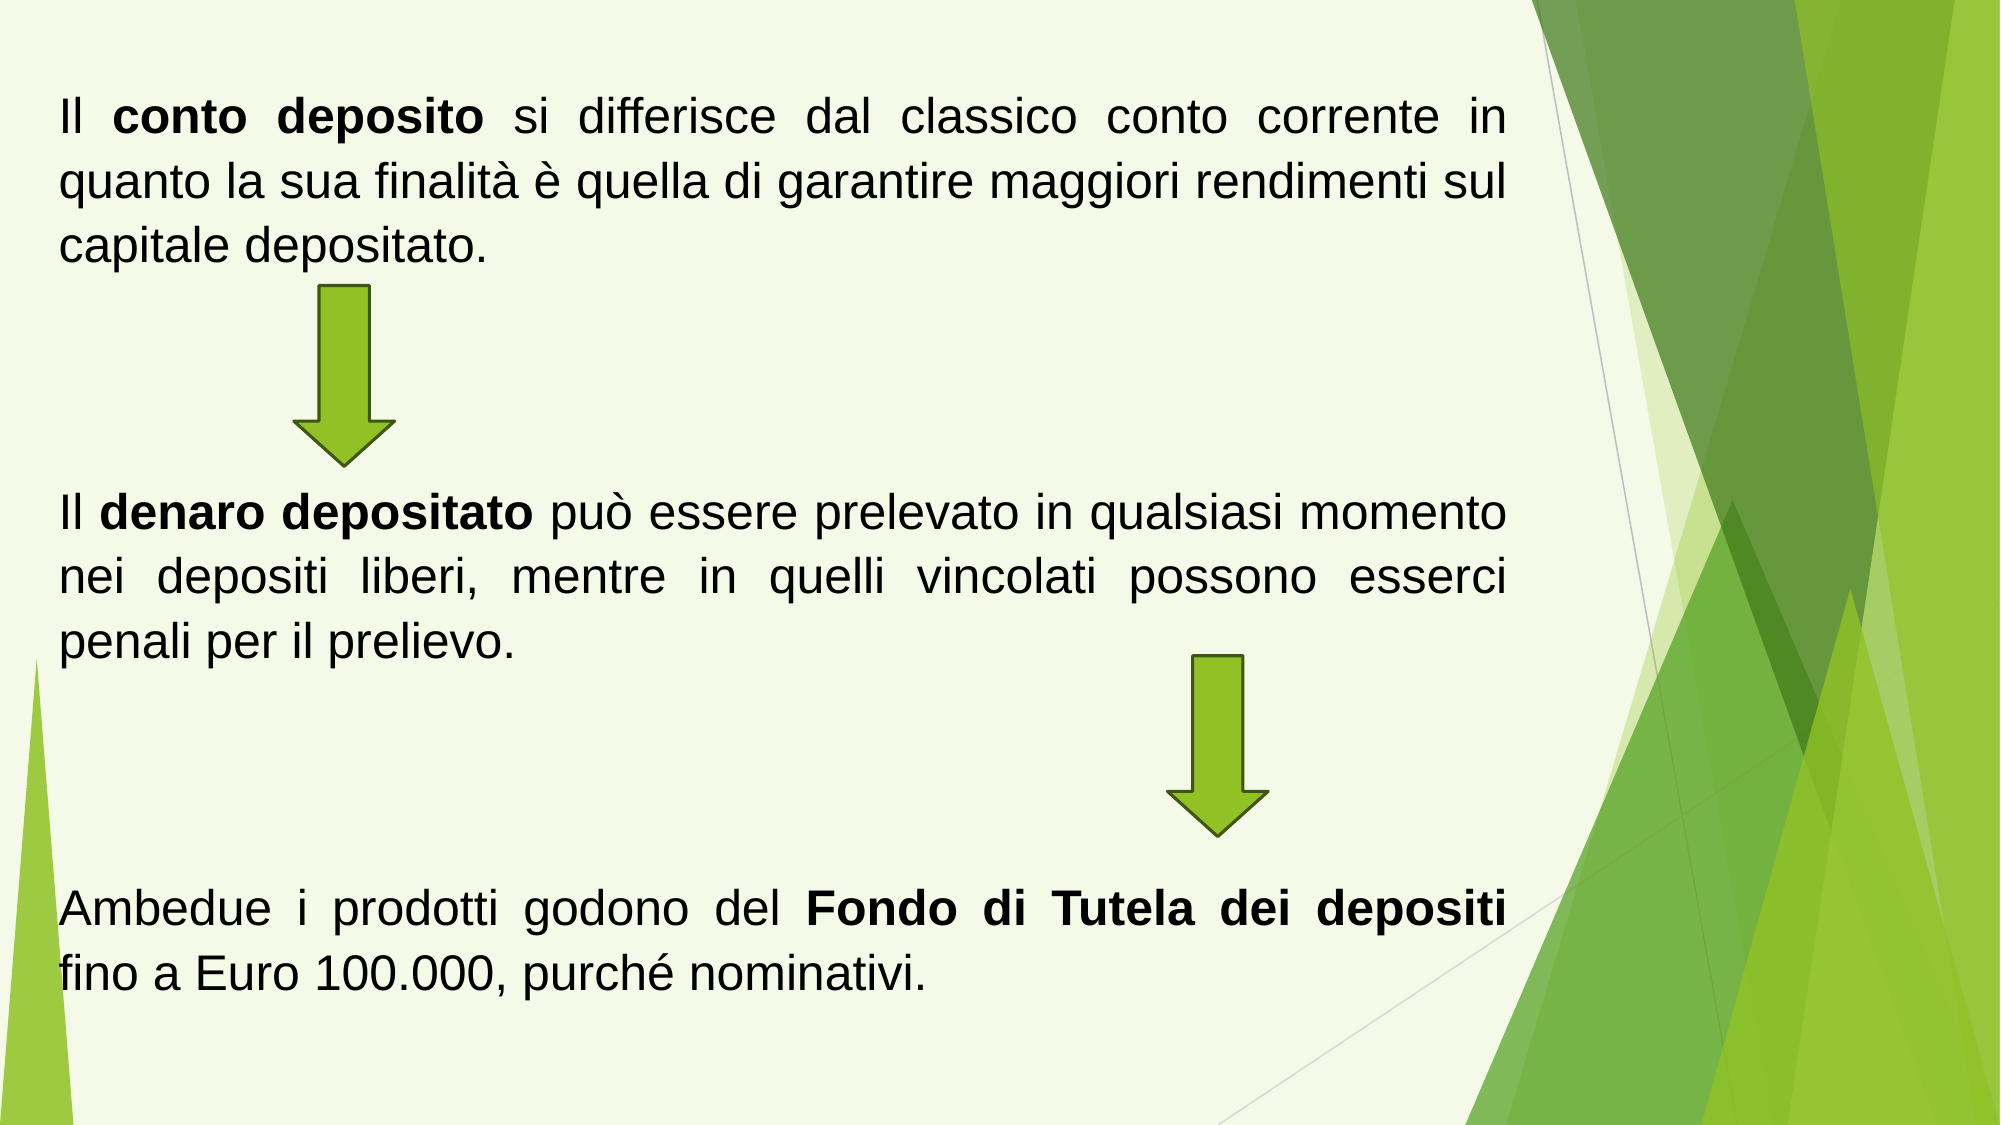

Il conto deposito si differisce dal classico conto corrente in quanto la sua finalità è quella di garantire maggiori rendimenti sul capitale depositato.
Il denaro depositato può essere prelevato in qualsiasi momento nei depositi liberi, mentre in quelli vincolati possono esserci penali per il prelievo.
Ambedue i prodotti godono del Fondo di Tutela dei depositi fino a Euro 100.000, purché nominativi.